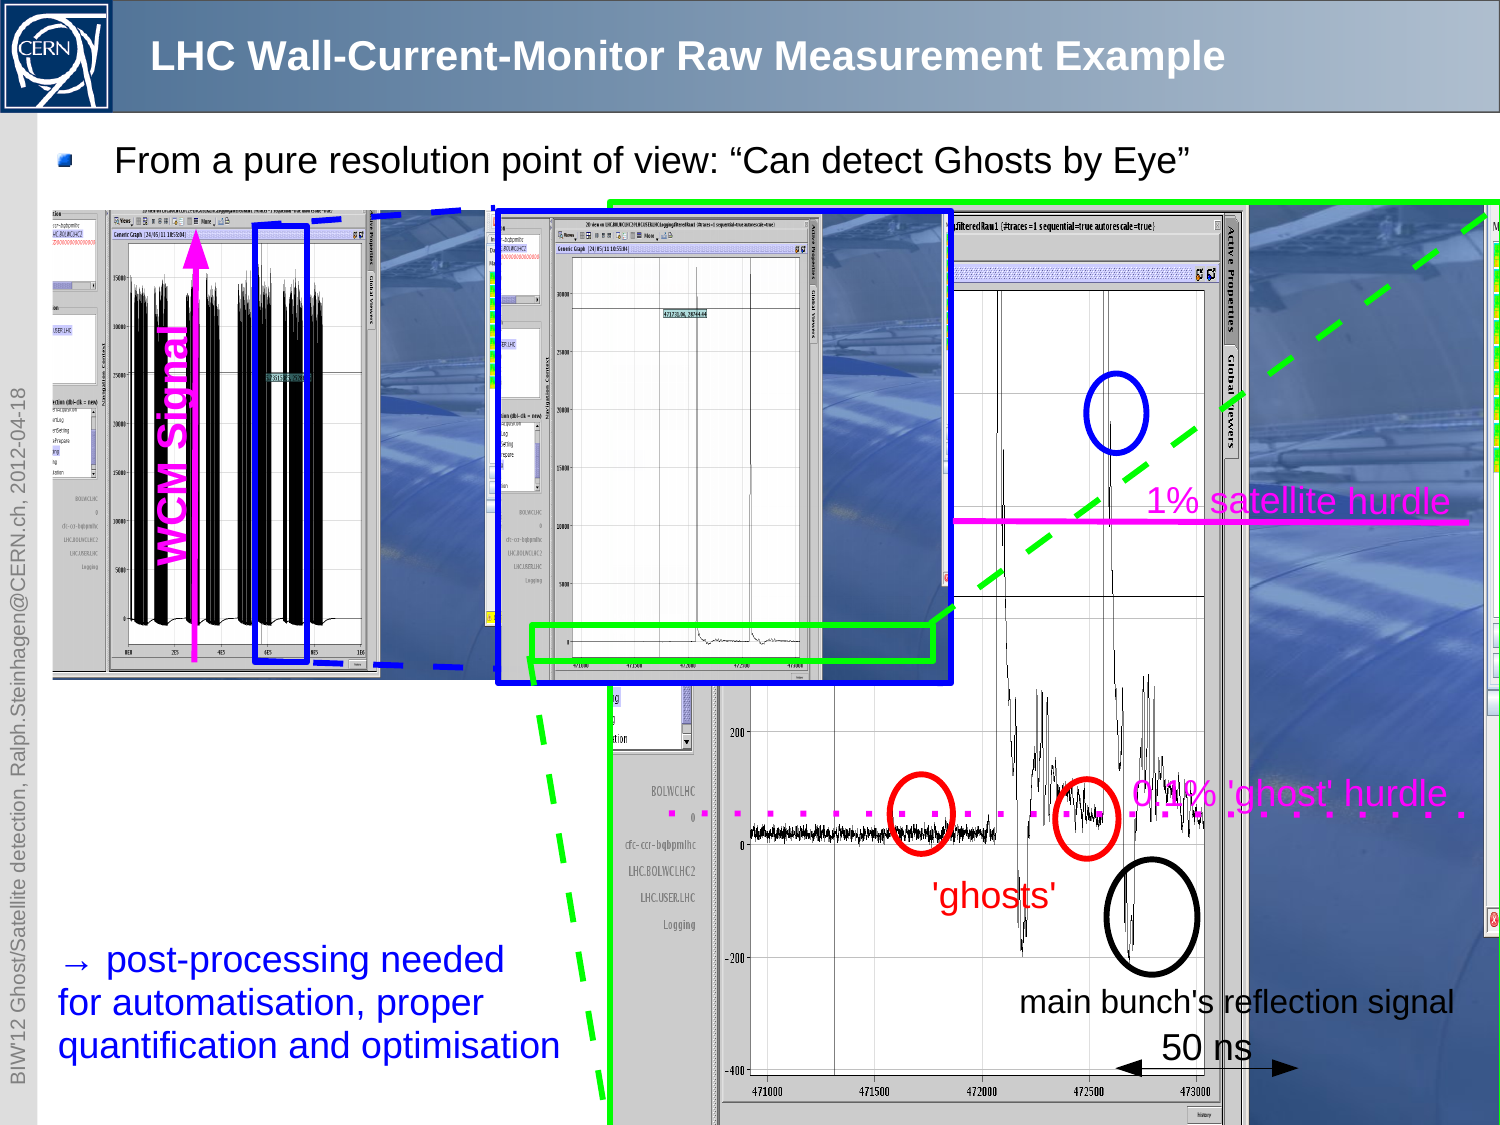

# LHC Wall-Current-Monitor Raw Measurement Example
From a pure resolution point of view: “Can detect Ghosts by Eye”
→ post-processing needed 						 for automatisation, proper 					quantification and optimisation
WCM Signal
1% satellite hurdle
0.1% 'ghost' hurdle
'ghosts'
main bunch's reflection signal
50 ns